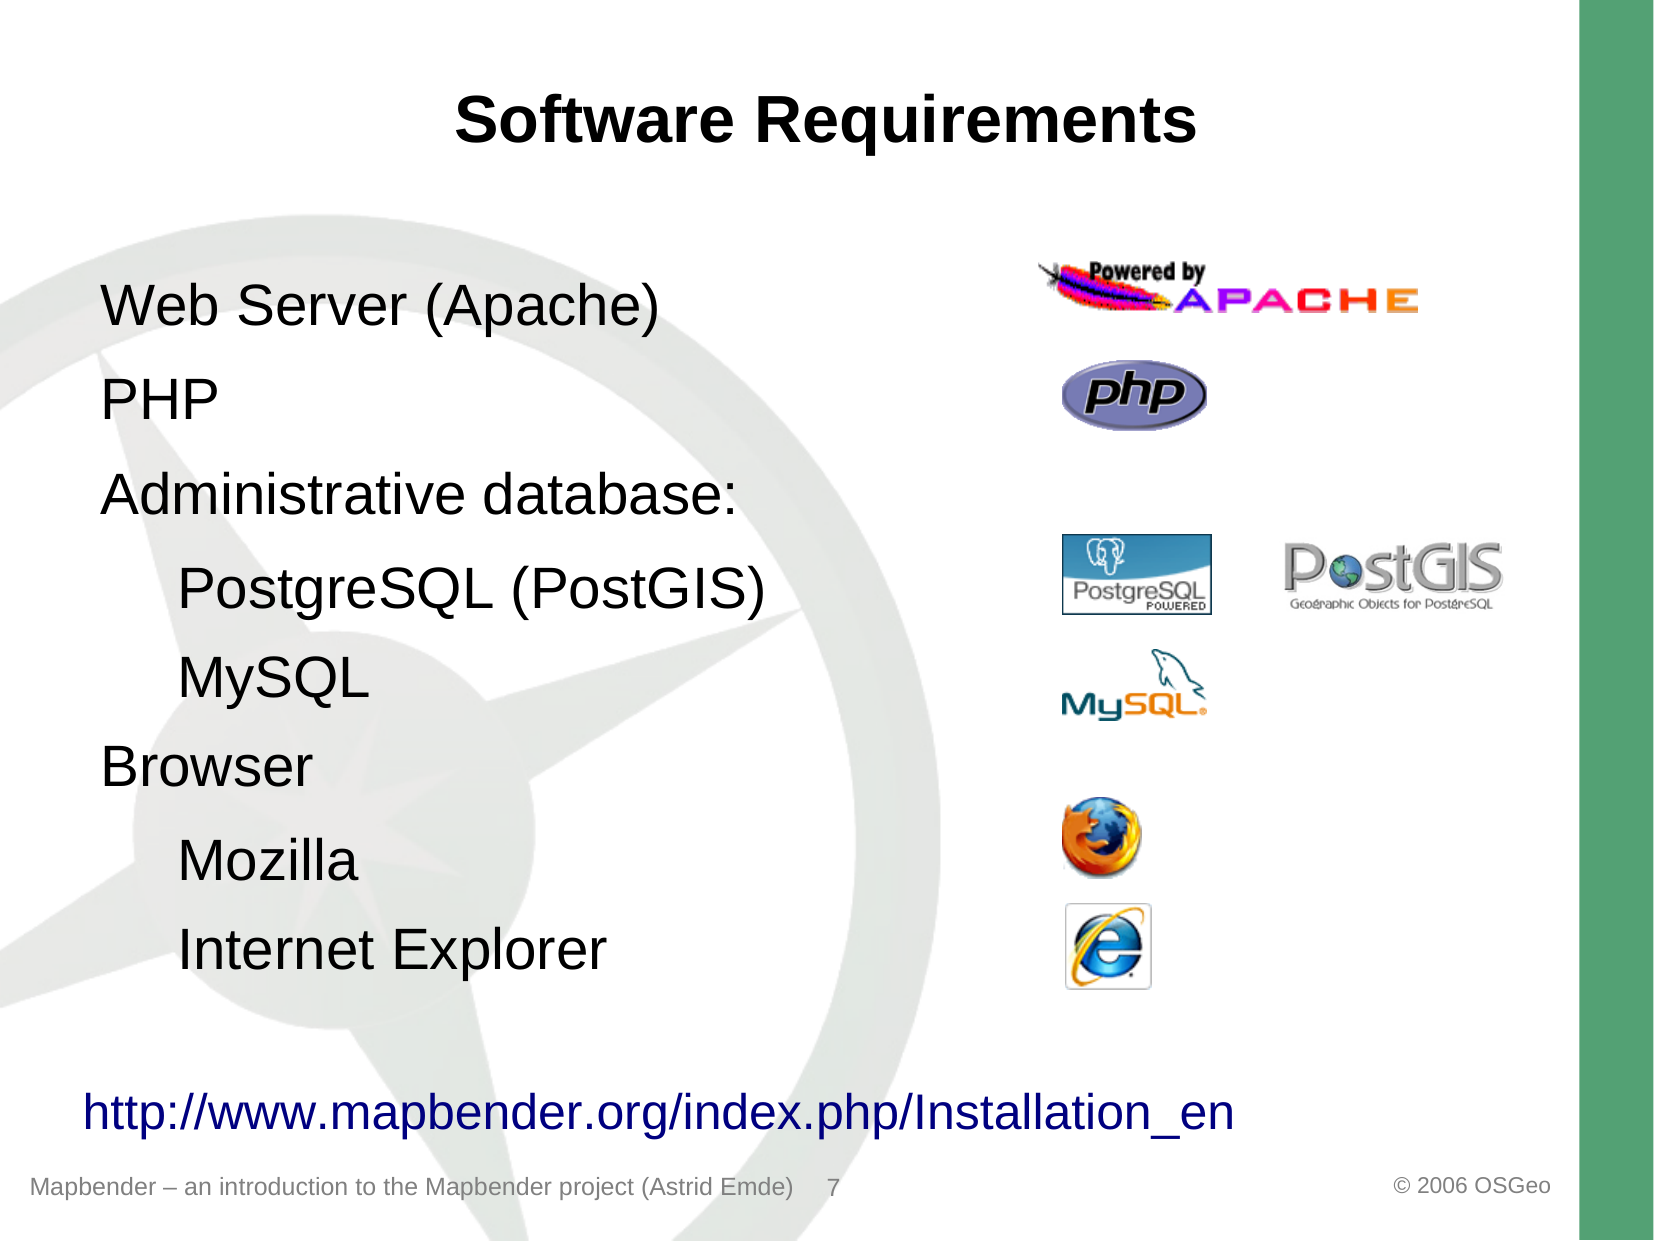

# Software Requirements
Web Server (Apache)
PHP
Administrative database:
PostgreSQL (PostGIS)
MySQL
Browser
Mozilla
Internet Explorer
http://www.mapbender.org/index.php/Installation_en